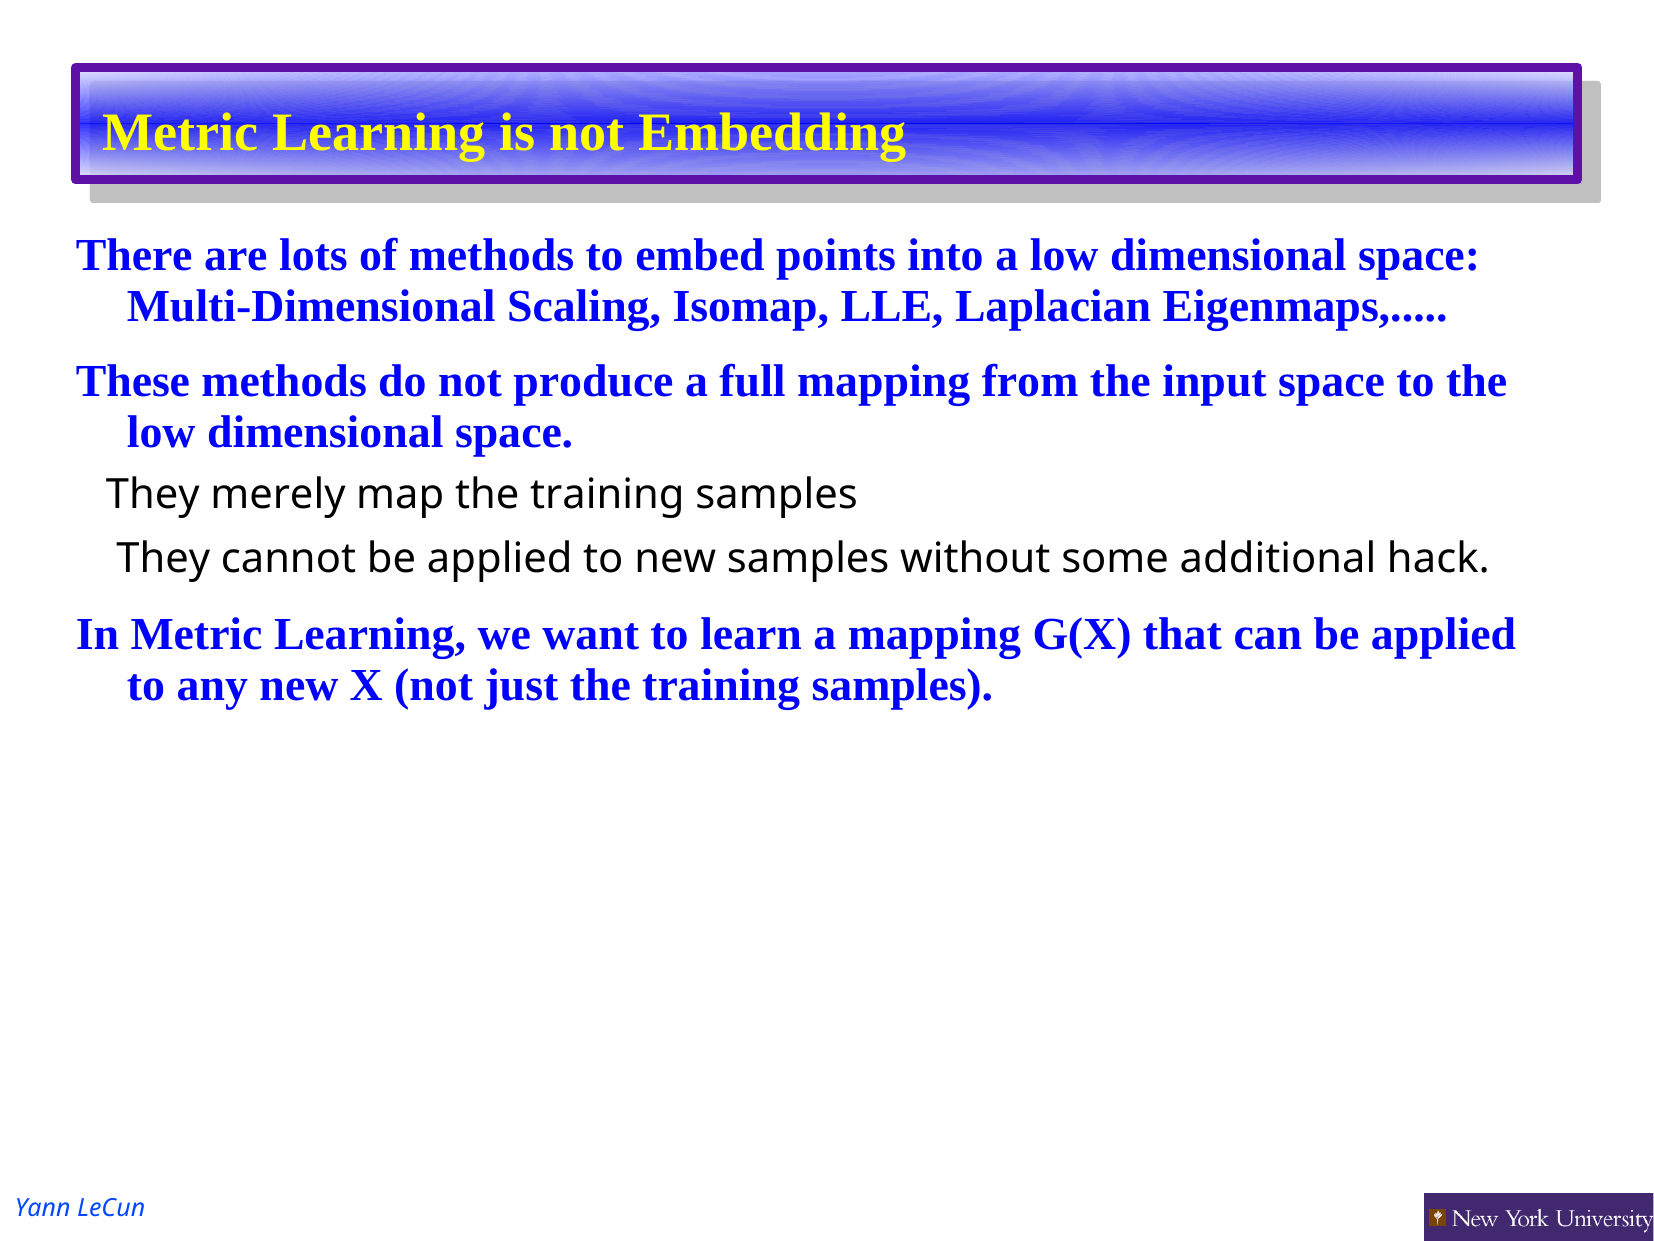

# Metric Learning is not Embedding
There are lots of methods to embed points into a low dimensional space: Multi-Dimensional Scaling, Isomap, LLE, Laplacian Eigenmaps,.....
These methods do not produce a full mapping from the input space to the low dimensional space.
They merely map the training samples
 They cannot be applied to new samples without some additional hack.
In Metric Learning, we want to learn a mapping G(X) that can be applied to any new X (not just the training samples).